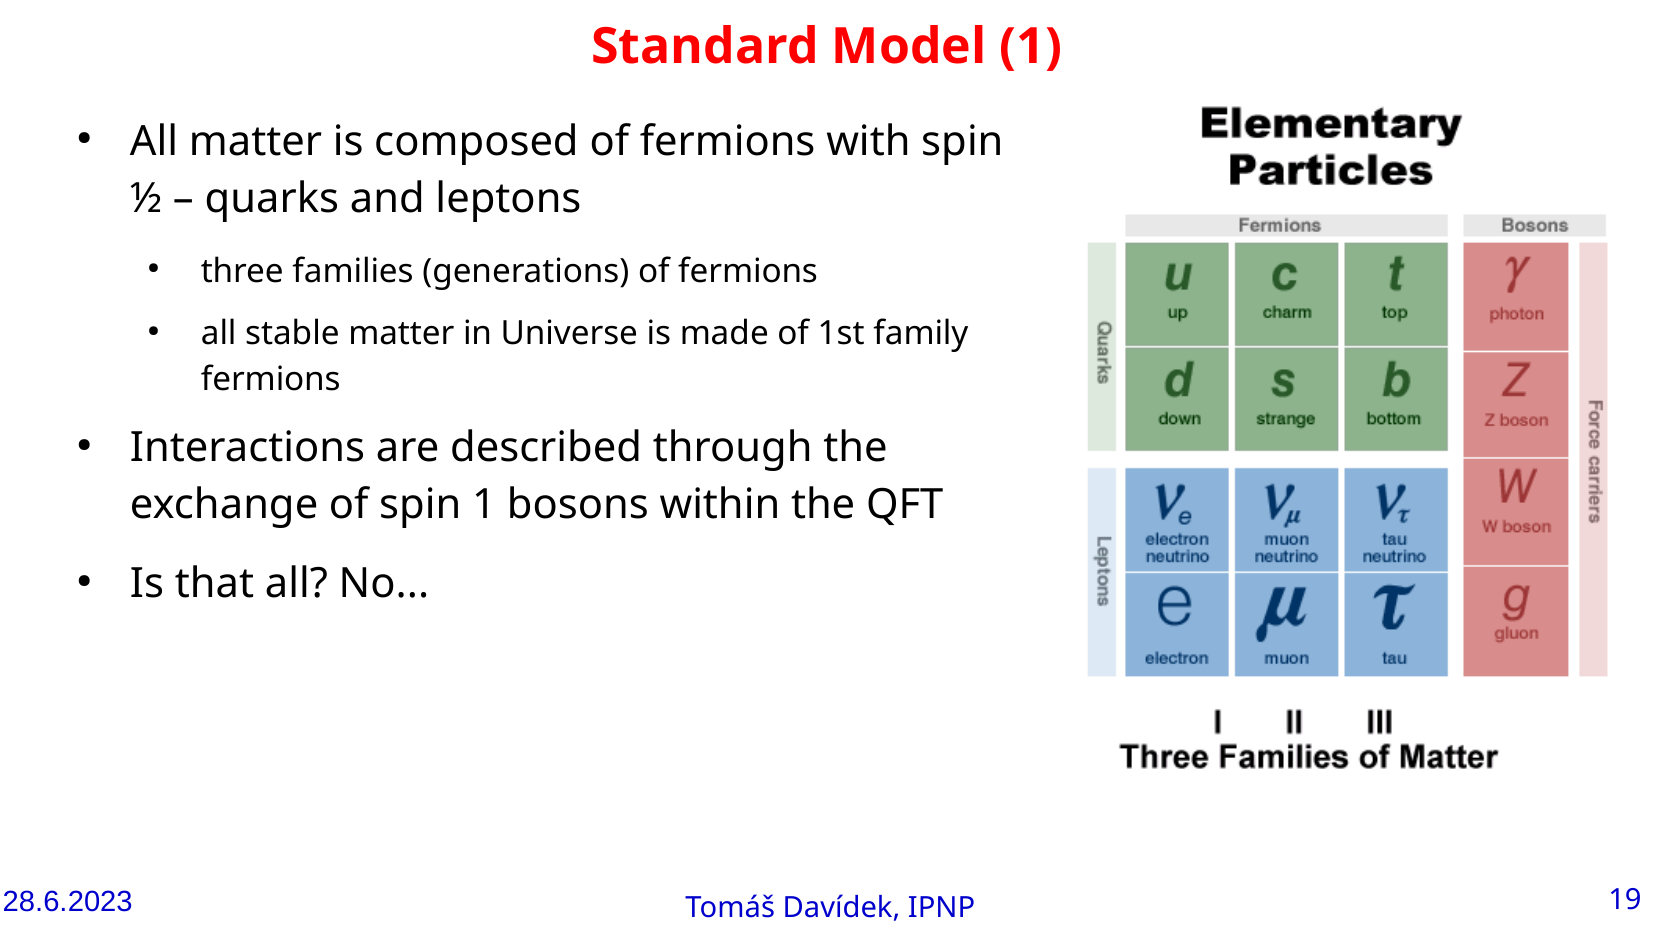

# Standard Model (1)
All matter is composed of fermions with spin ½ – quarks and leptons
three families (generations) of fermions
all stable matter in Universe is made of 1st family fermions
Interactions are described through the exchange of spin 1 bosons within the QFT
Is that all? No...
19
T.Davidek, IPNP